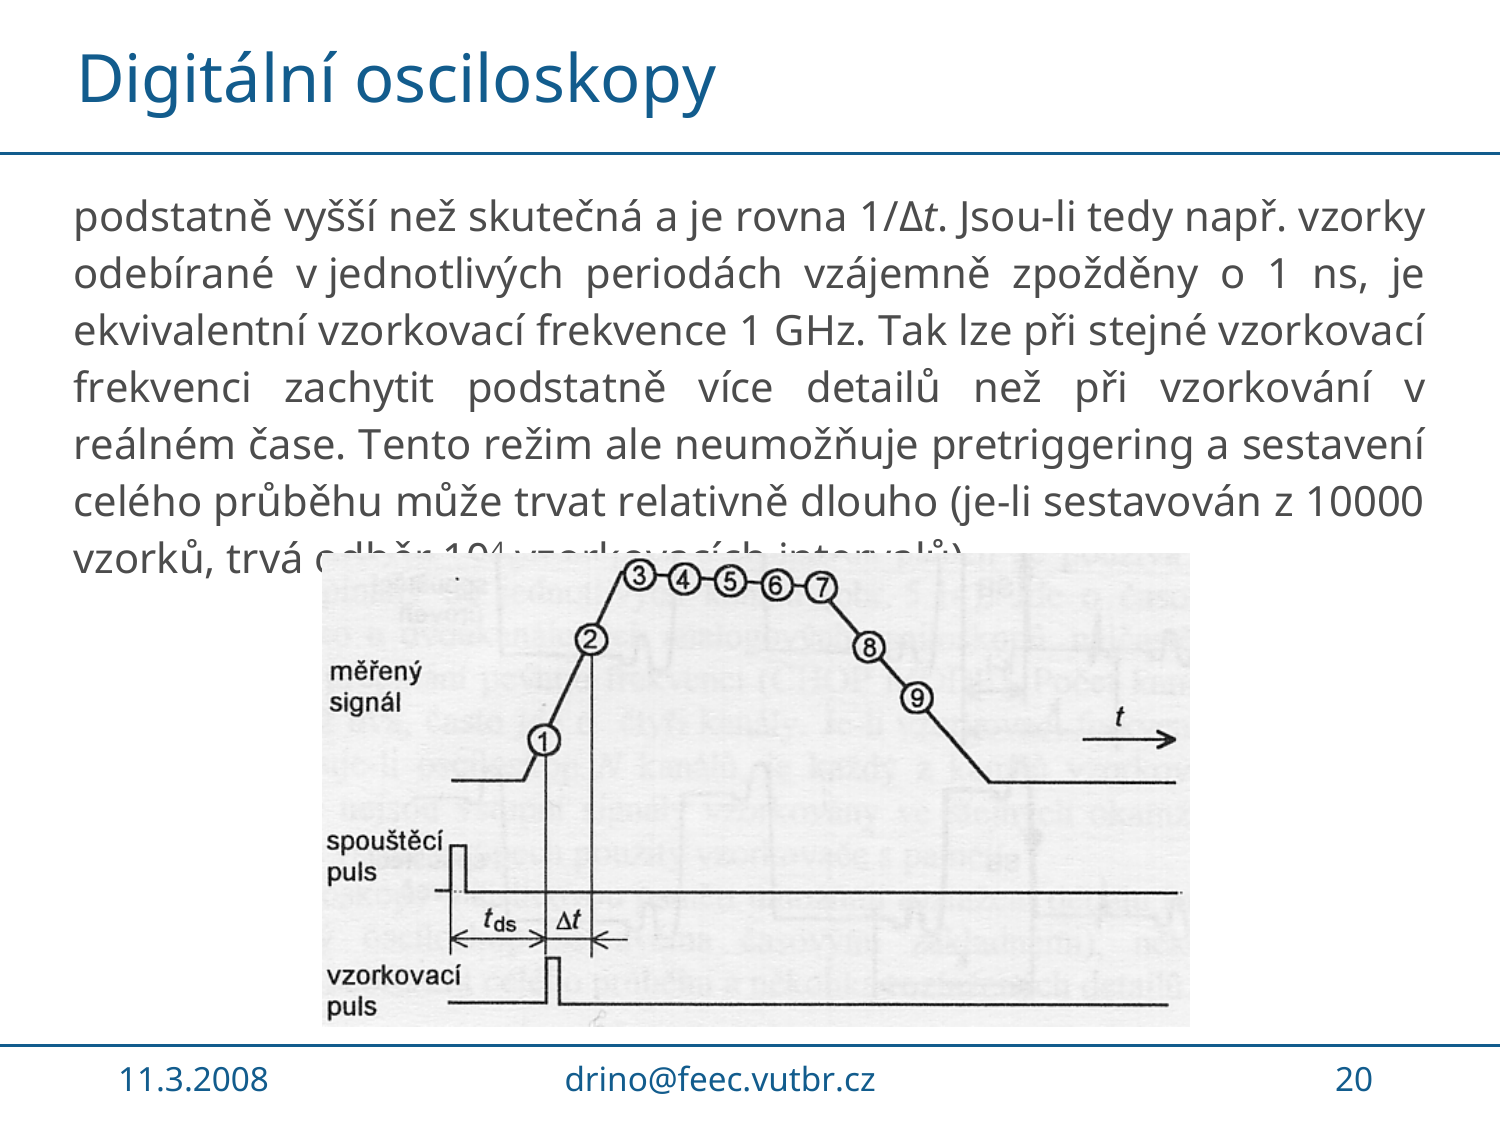

# Digitální osciloskopy
podstatně vyšší než skutečná a je rovna 1/Δt. Jsou-li tedy např. vzorky odebírané v jednotlivých periodách vzájemně zpožděny o 1 ns, je ekvivalentní vzorkovací frekvence 1 GHz. Tak lze při stejné vzorkovací frekvenci zachytit podstatně více detailů než při vzorkování v reálném čase. Tento režim ale neumožňuje pretriggering a sestavení celého průběhu může trvat relativně dlouho (je-li sestavován z 10000 vzorků, trvá odběr 104 vzorkovacích intervalů).
11.3.2008
drino@feec.vutbr.cz